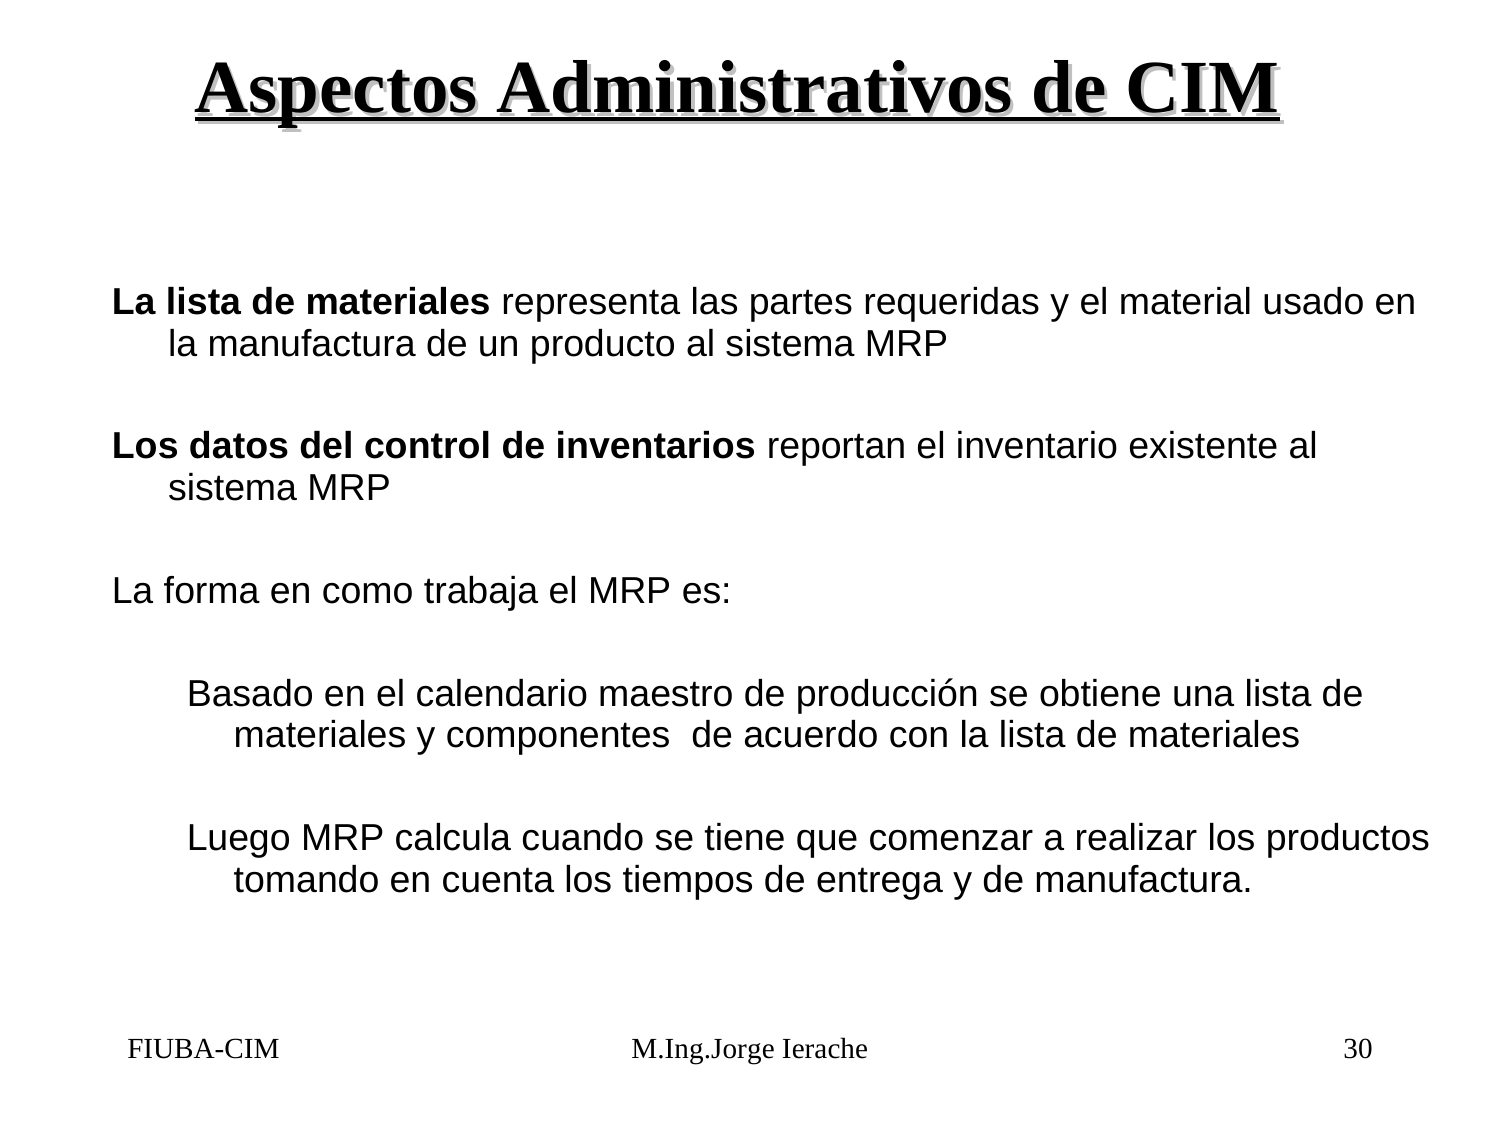

Aspectos Administrativos de CIM
# La lista de materiales representa las partes requeridas y el material usado en la manufactura de un producto al sistema MRP
Los datos del control de inventarios reportan el inventario existente al sistema MRP
La forma en como trabaja el MRP es:
Basado en el calendario maestro de producción se obtiene una lista de materiales y componentes de acuerdo con la lista de materiales
Luego MRP calcula cuando se tiene que comenzar a realizar los productos tomando en cuenta los tiempos de entrega y de manufactura.
FIUBA-CIM
M.Ing.Jorge Ierache
30